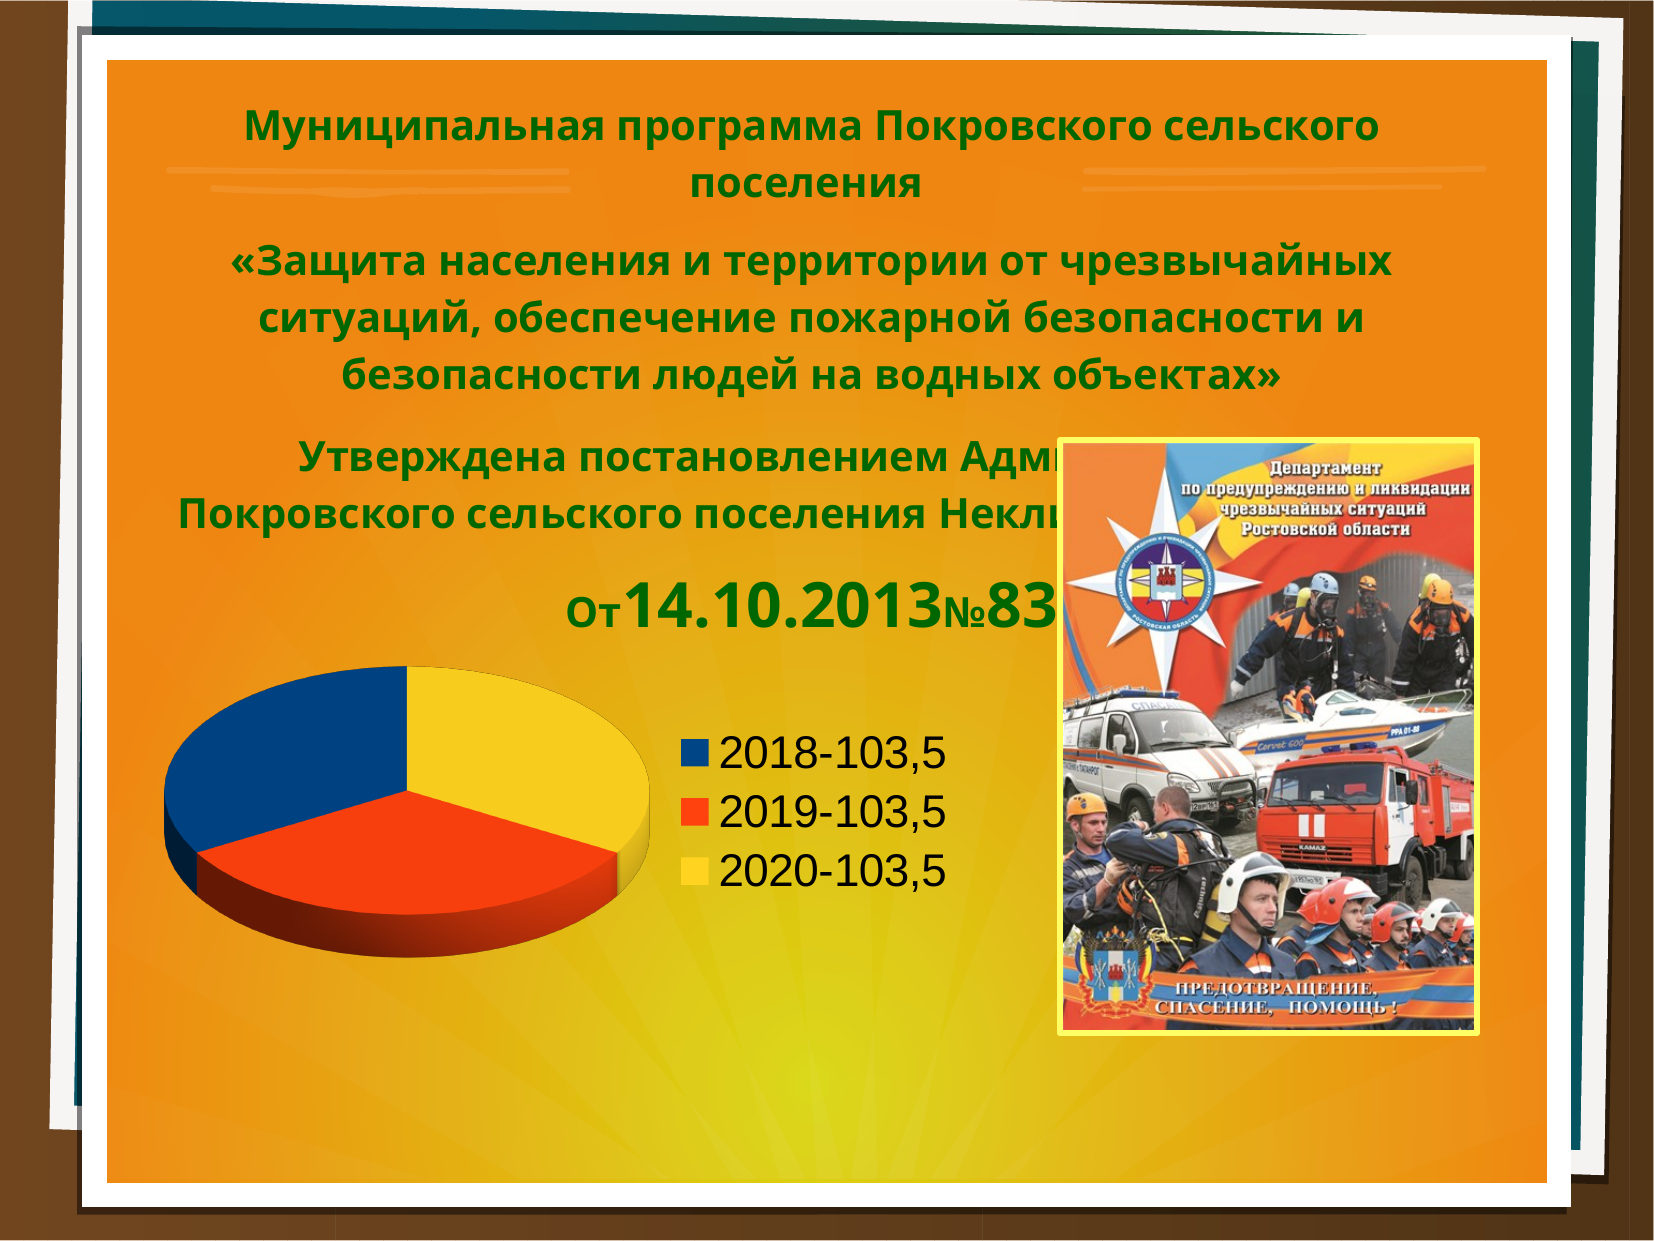

Муниципальная программа Покровского сельского поселения
«Защита населения и территории от чрезвычайных ситуаций, обеспечение пожарной безопасности и безопасности людей на водных объектах»
Утверждена постановлением Администрации Покровского сельского поселения Неклиновского района
От14.10.2013№83
[unsupported chart]